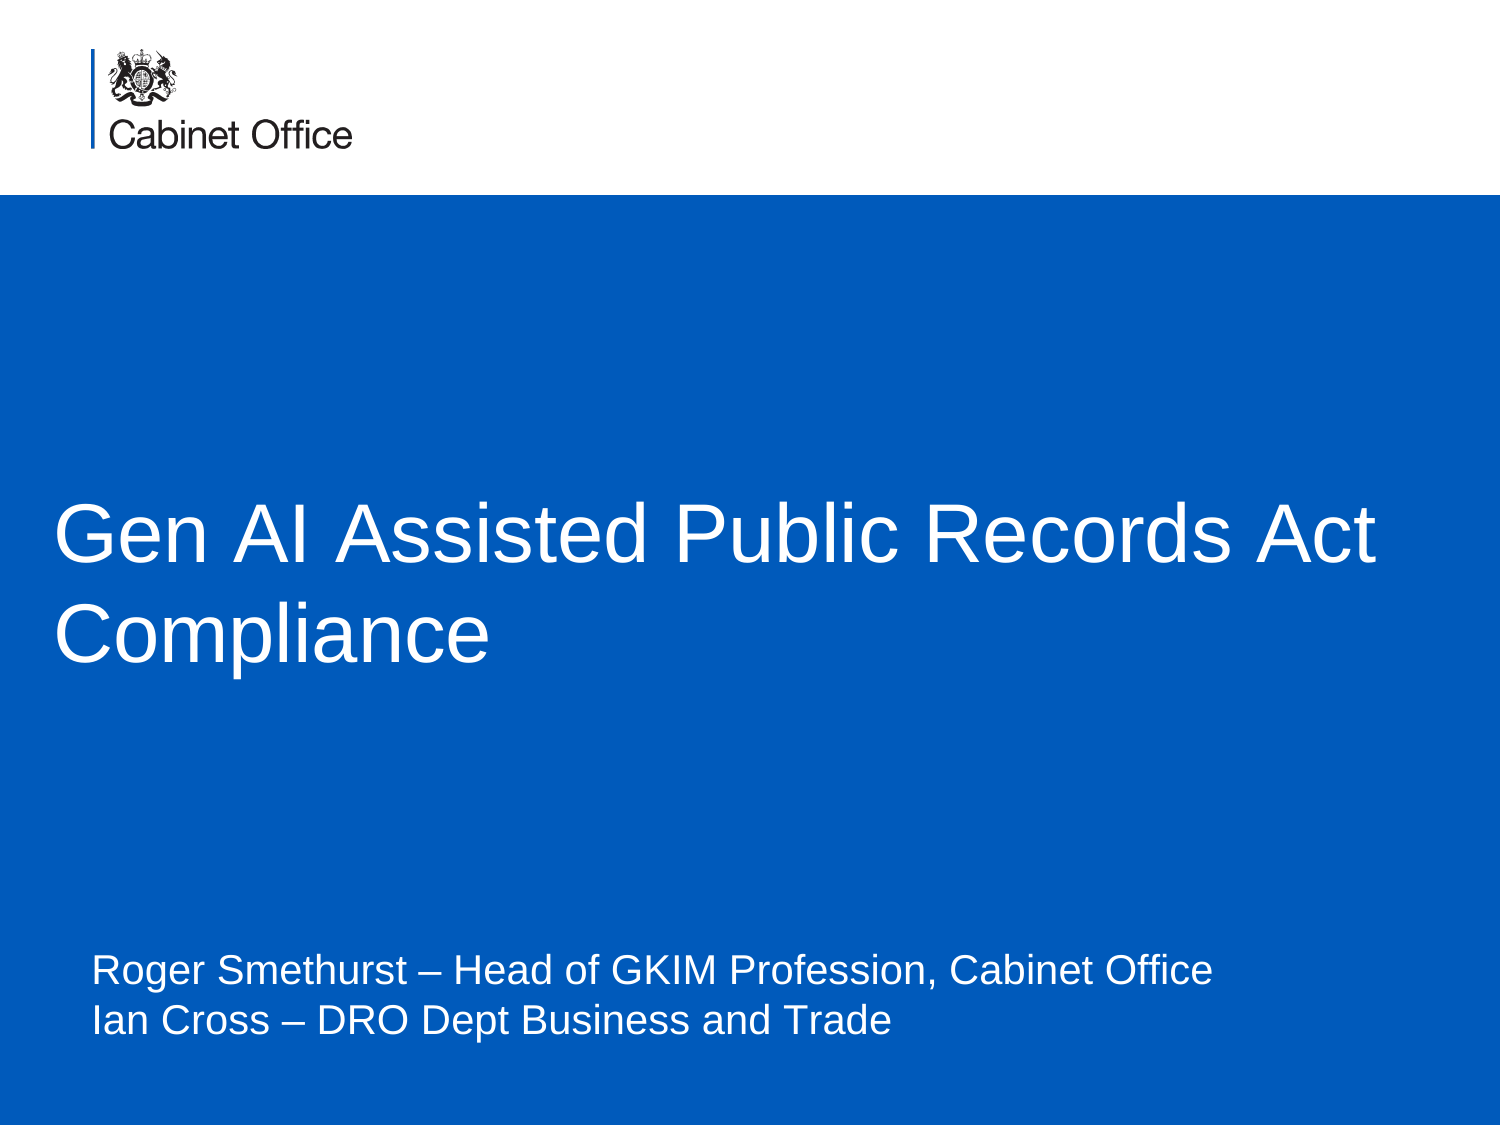

# Gen AI Assisted Public Records Act Compliance
Roger Smethurst – Head of GKIM Profession, Cabinet Office
Ian Cross – DRO Dept Business and Trade